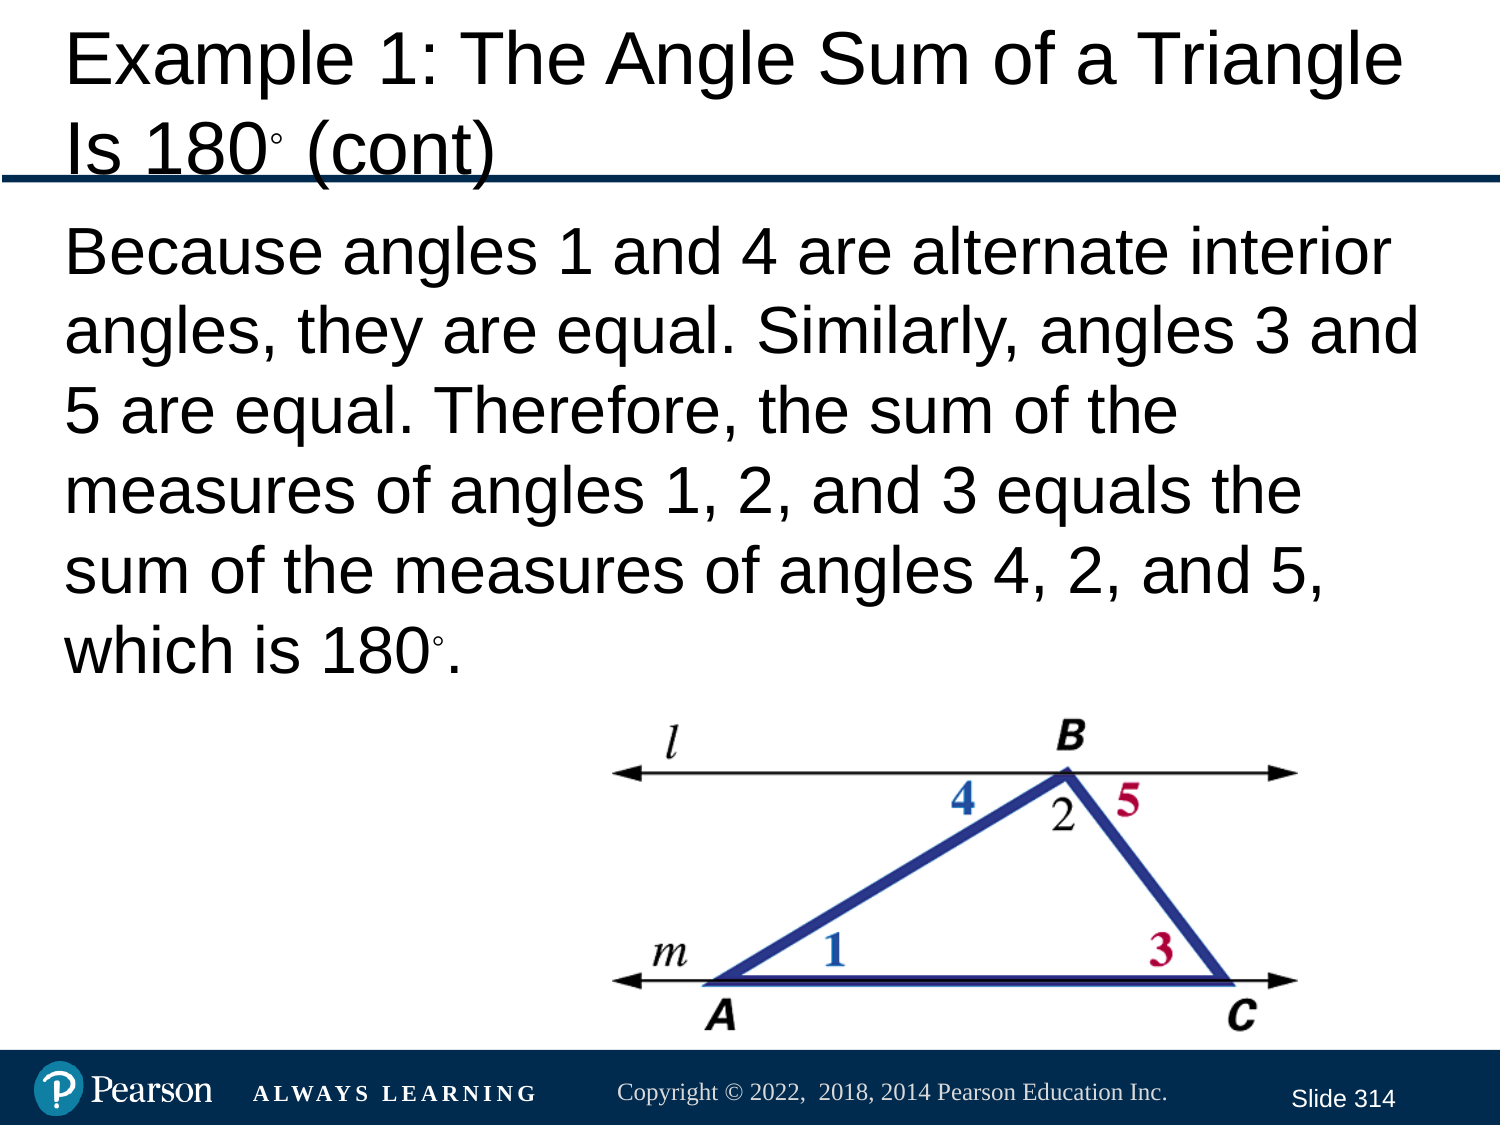

# Example 1: The Angle Sum of a Triangle Is 180◦ (cont)
Because angles 1 and 4 are alternate interior angles, they are equal. Similarly, angles 3 and 5 are equal. Therefore, the sum of the measures of angles 1, 2, and 3 equals the sum of the measures of angles 4, 2, and 5, which is 180◦.